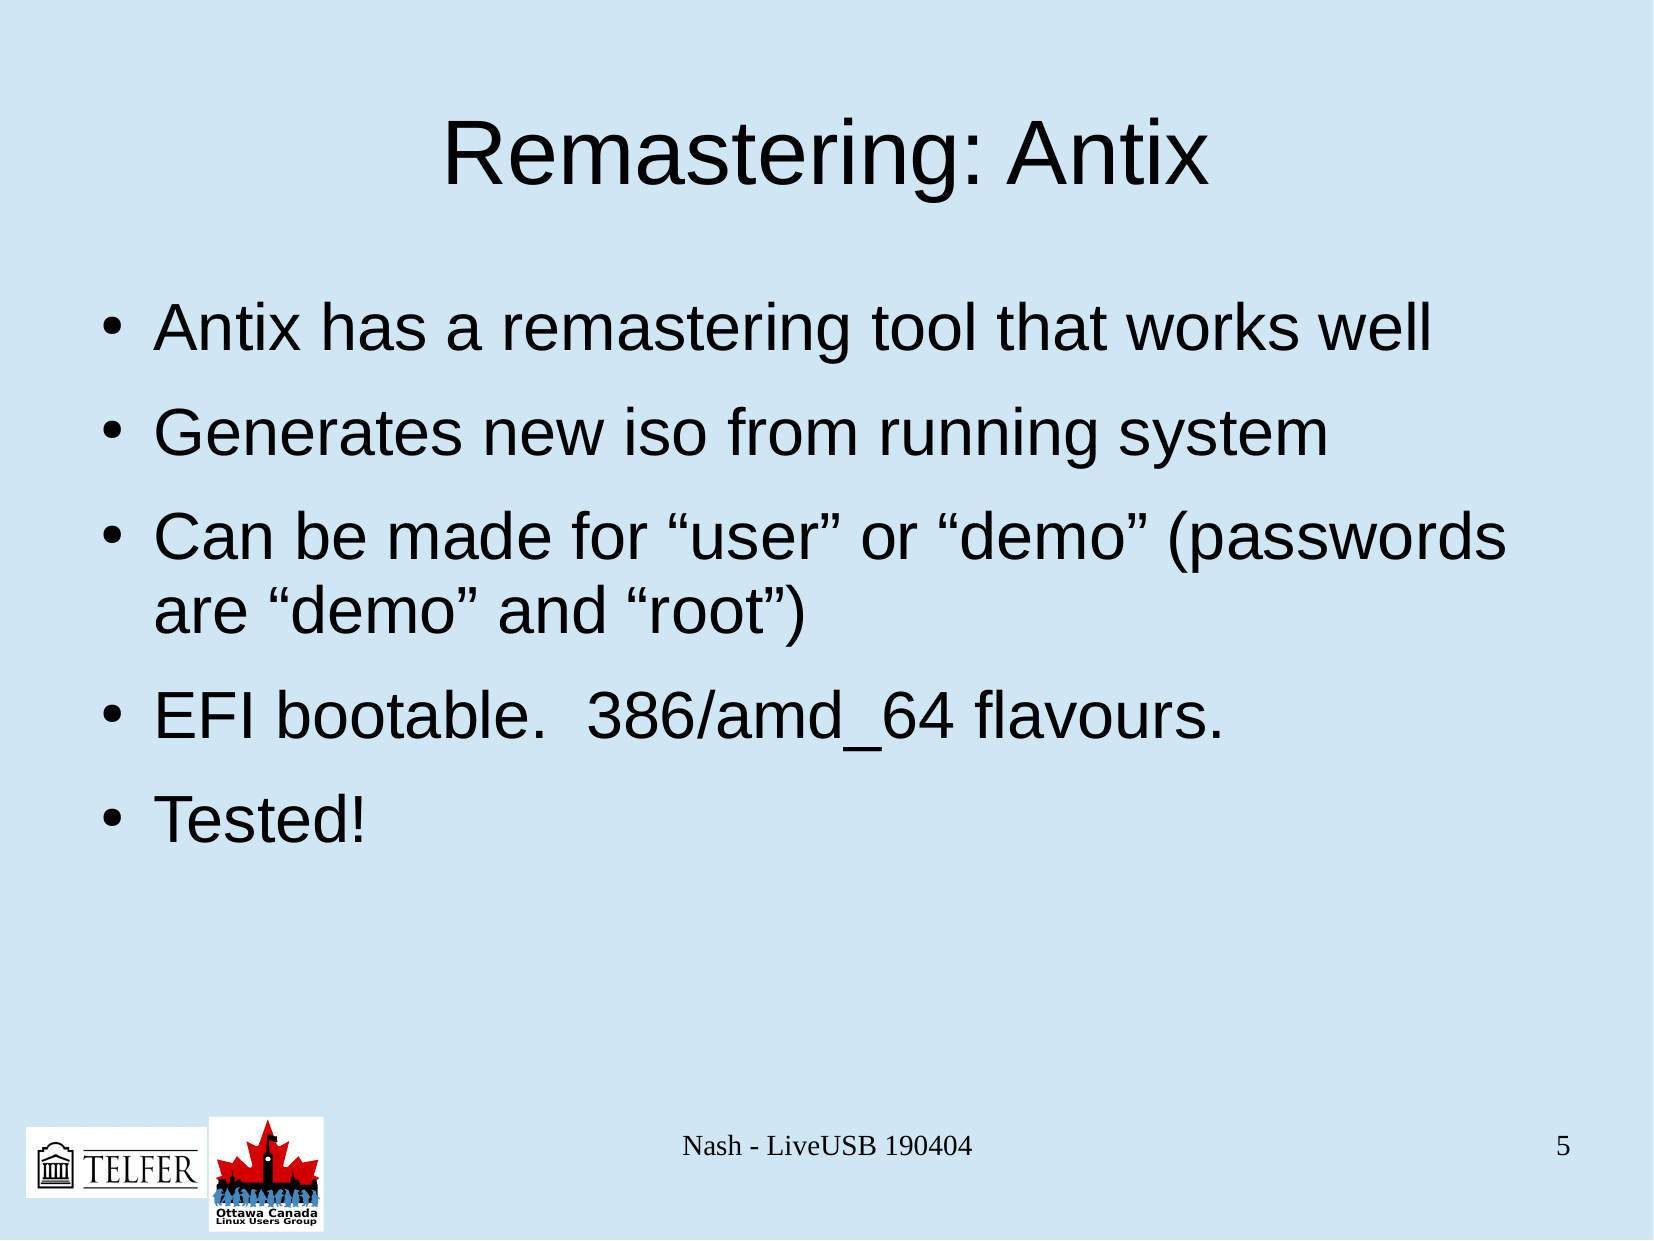

# Remastering: Antix
Antix has a remastering tool that works well
Generates new iso from running system
Can be made for “user” or “demo” (passwords are “demo” and “root”)
EFI bootable. 386/amd_64 flavours.
Tested!
Nash - LiveUSB 190404
5